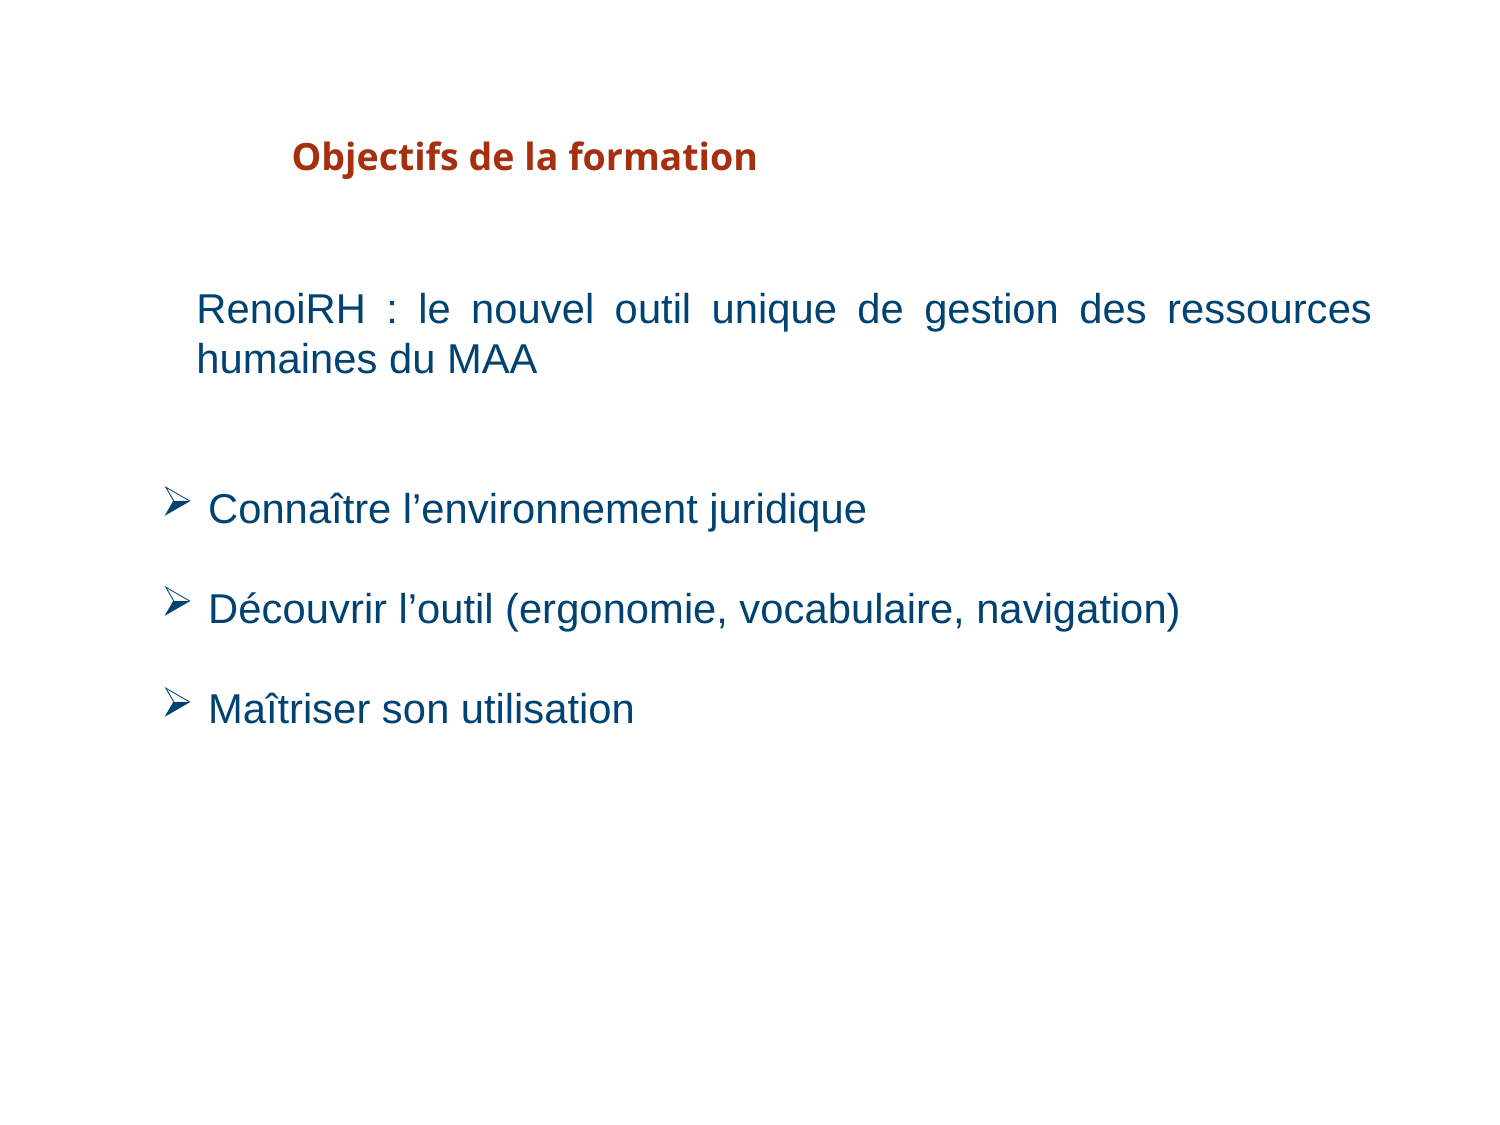

Objectifs de la formation
RenoiRH : le nouvel outil unique de gestion des ressources humaines du MAA
 Connaître l’environnement juridique
 Découvrir l’outil (ergonomie, vocabulaire, navigation)
 Maîtriser son utilisation